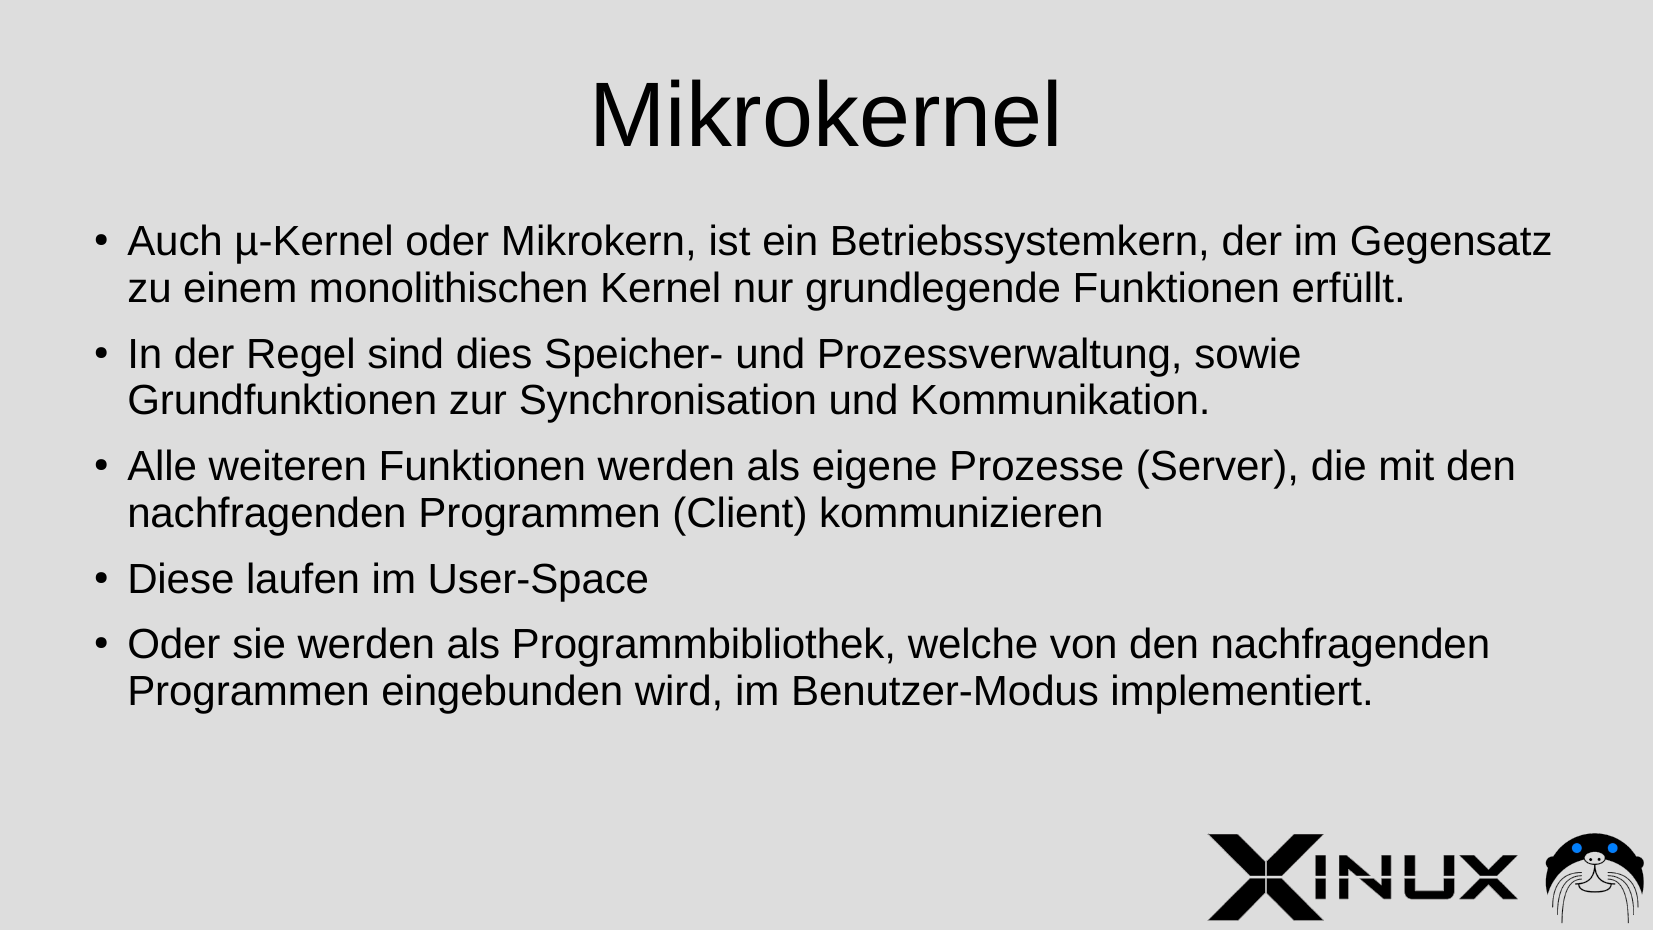

# Mikrokernel
Auch µ-Kernel oder Mikrokern, ist ein Betriebssystemkern, der im Gegensatz zu einem monolithischen Kernel nur grundlegende Funktionen erfüllt.
In der Regel sind dies Speicher- und Prozessverwaltung, sowie Grundfunktionen zur Synchronisation und Kommunikation.
Alle weiteren Funktionen werden als eigene Prozesse (Server), die mit den nachfragenden Programmen (Client) kommunizieren
Diese laufen im User-Space
Oder sie werden als Programmbibliothek, welche von den nachfragenden Programmen eingebunden wird, im Benutzer-Modus implementiert.